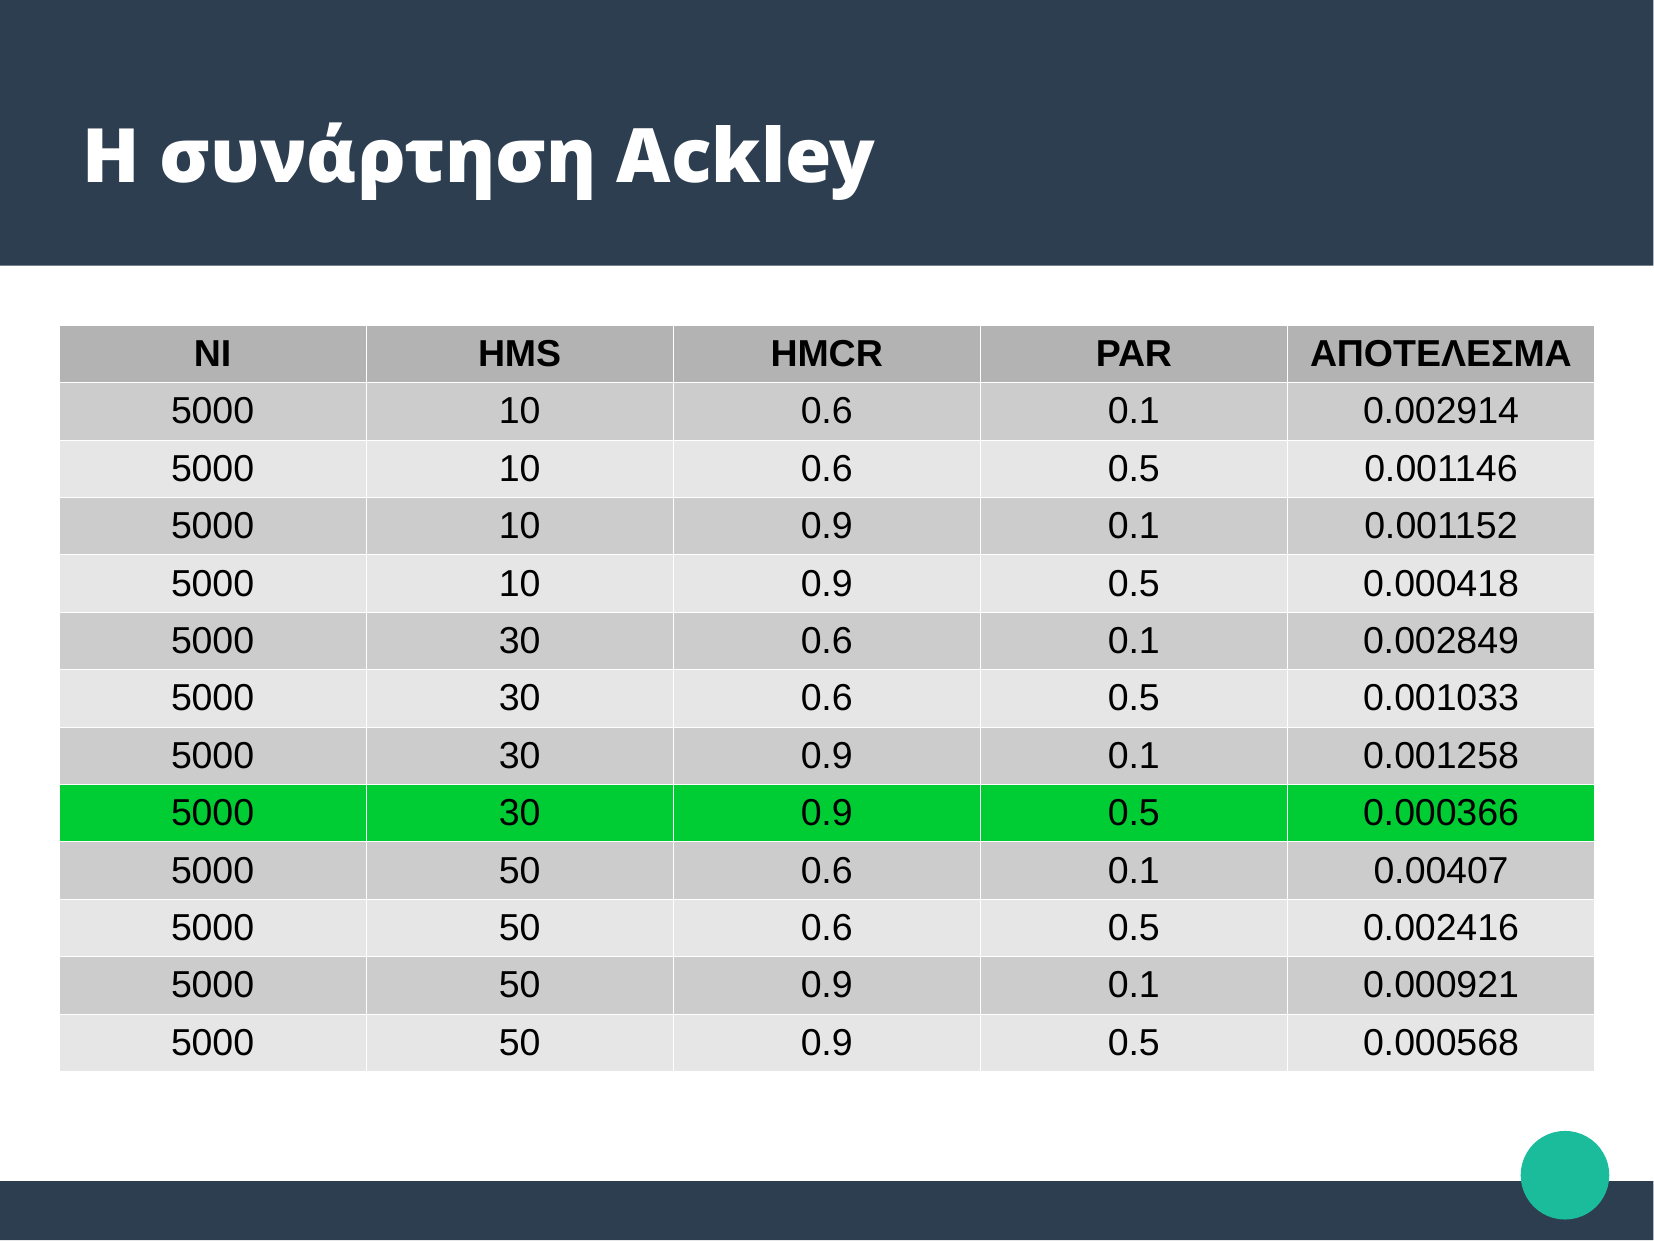

# Η συνάρτηση Ackley
| NI | HMS | HMCR | PAR | ΑΠΟΤΕΛΕΣΜΑ |
| --- | --- | --- | --- | --- |
| 5000 | 10 | 0.6 | 0.1 | 0.002914 |
| 5000 | 10 | 0.6 | 0.5 | 0.001146 |
| 5000 | 10 | 0.9 | 0.1 | 0.001152 |
| 5000 | 10 | 0.9 | 0.5 | 0.000418 |
| 5000 | 30 | 0.6 | 0.1 | 0.002849 |
| 5000 | 30 | 0.6 | 0.5 | 0.001033 |
| 5000 | 30 | 0.9 | 0.1 | 0.001258 |
| 5000 | 30 | 0.9 | 0.5 | 0.000366 |
| 5000 | 50 | 0.6 | 0.1 | 0.00407 |
| 5000 | 50 | 0.6 | 0.5 | 0.002416 |
| 5000 | 50 | 0.9 | 0.1 | 0.000921 |
| 5000 | 50 | 0.9 | 0.5 | 0.000568 |